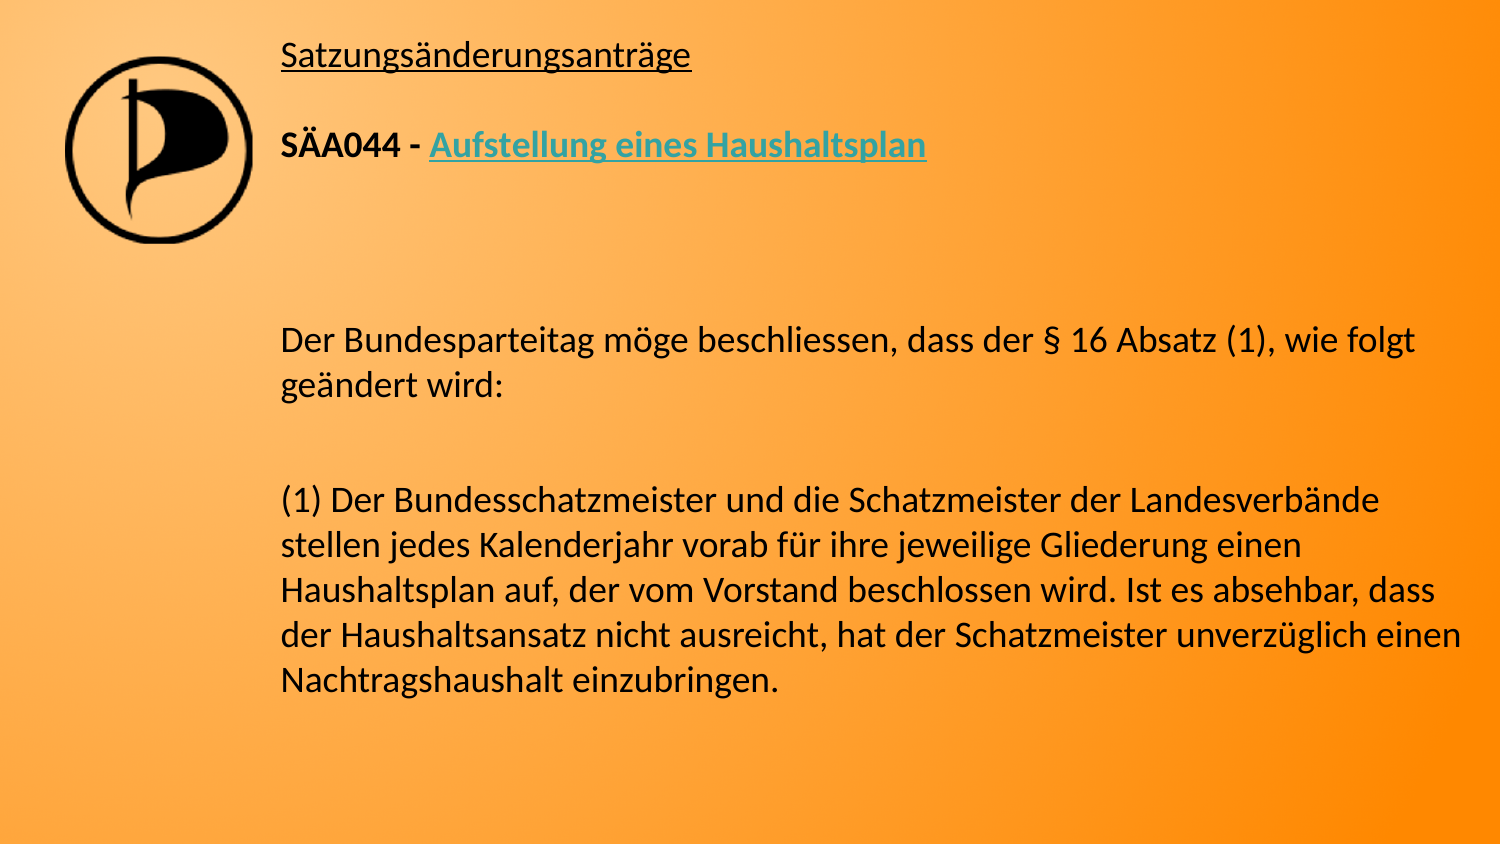

Satzungsänderungsanträge
SÄA044 - Aufstellung eines Haushaltsplan
Der Bundesparteitag möge beschliessen, dass der § 16 Absatz (1), wie folgt geändert wird:
(1) Der Bundesschatzmeister und die Schatzmeister der Landesverbände stellen jedes Kalenderjahr vorab für ihre jeweilige Gliederung einen Haushaltsplan auf, der vom Vorstand beschlossen wird. Ist es absehbar, dass der Haushaltsansatz nicht ausreicht, hat der Schatzmeister unverzüglich einen Nachtragshaushalt einzubringen.